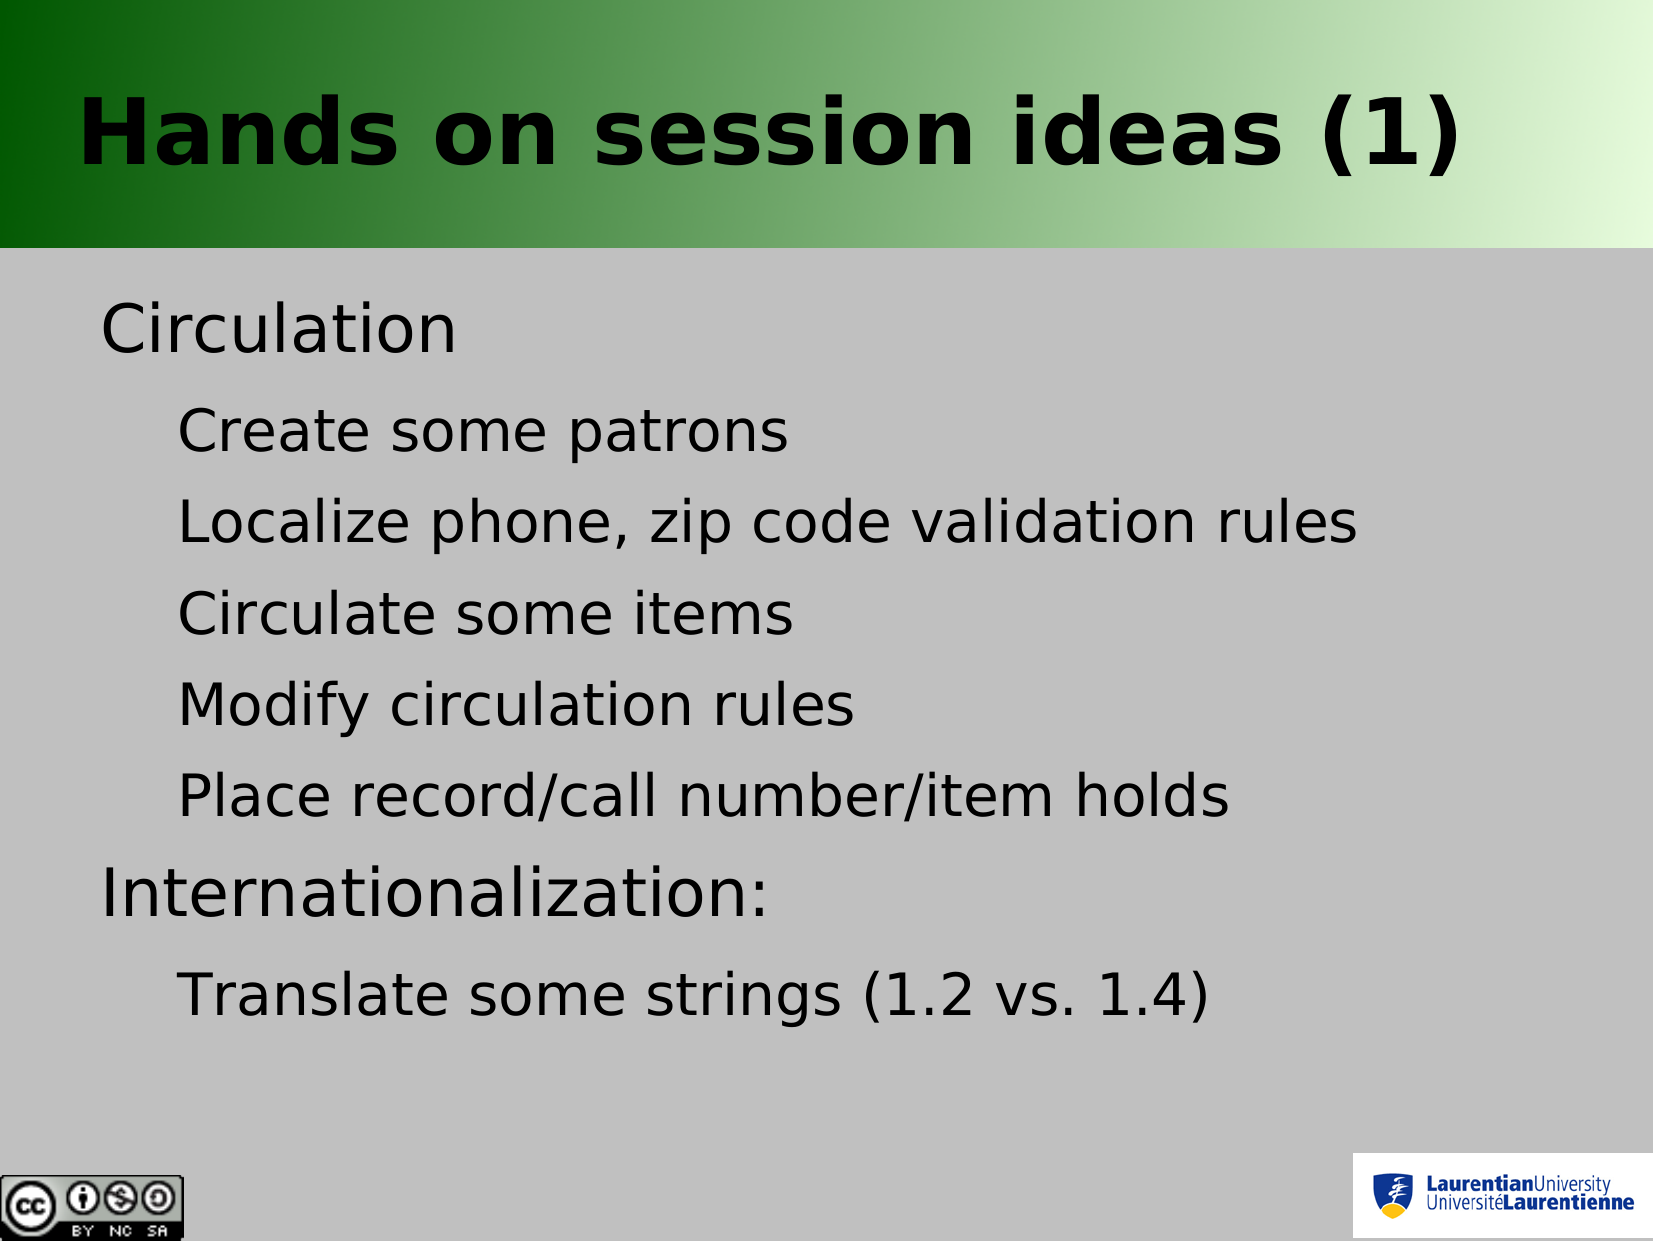

# Hands on session ideas (1)
Circulation
Create some patrons
Localize phone, zip code validation rules
Circulate some items
Modify circulation rules
Place record/call number/item holds
Internationalization:
Translate some strings (1.2 vs. 1.4)